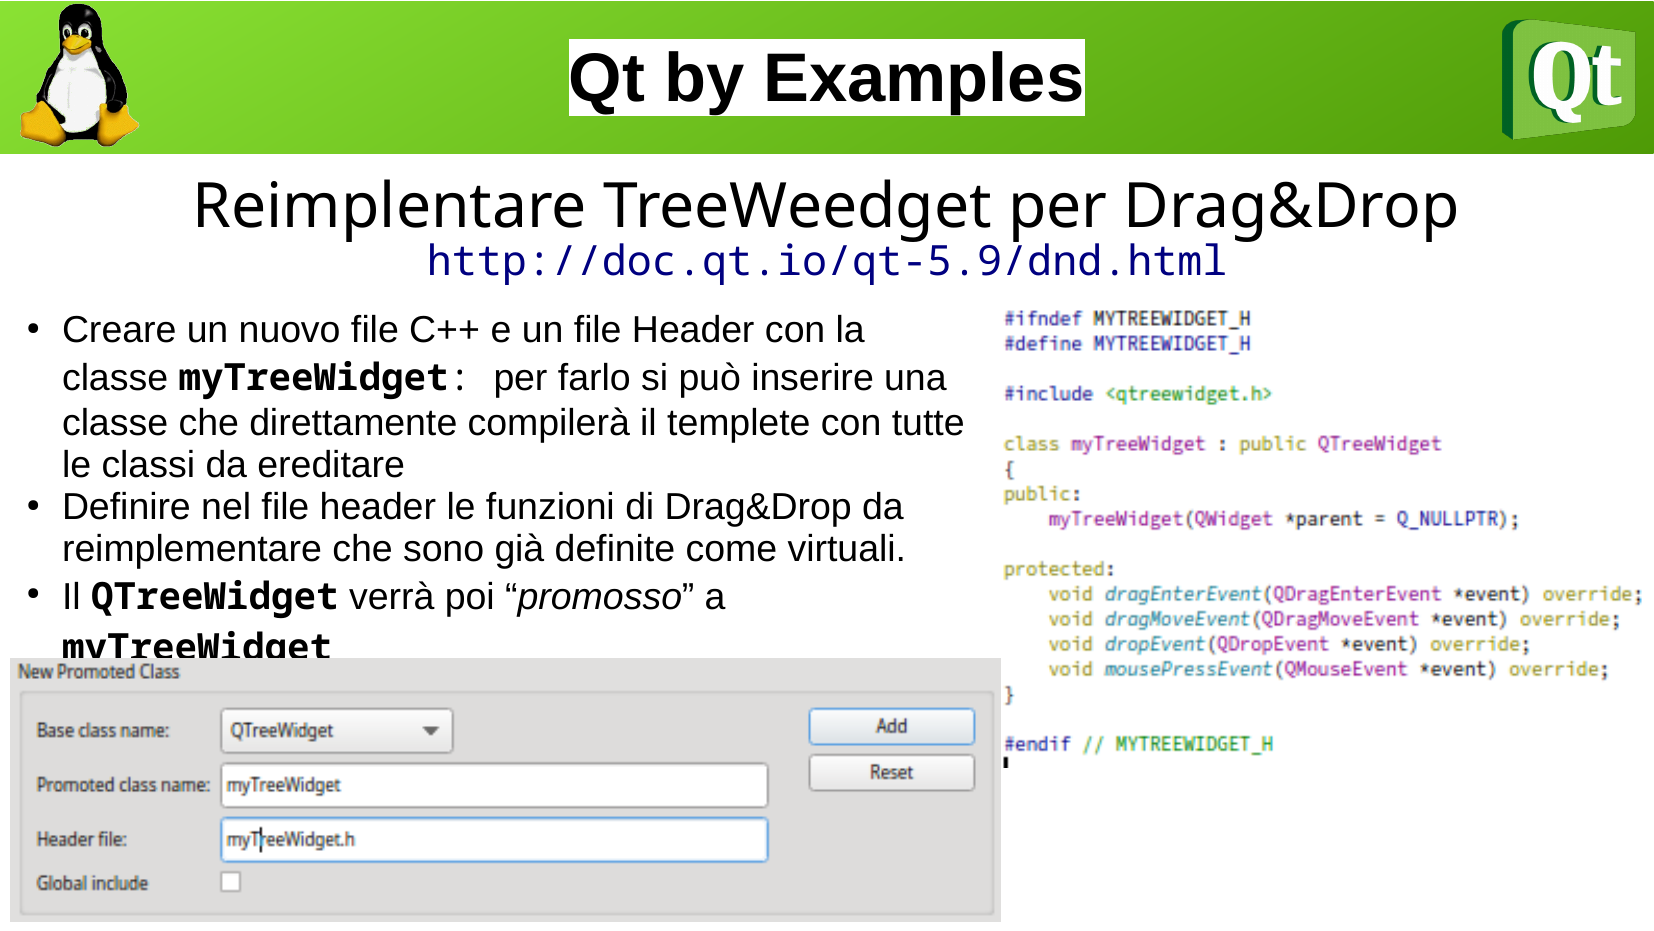

# Qt by Examples
Reimplentare TreeWeedget per Drag&Drop
http://doc.qt.io/qt-5.9/dnd.html
Creare un nuovo file C++ e un file Header con la classe myTreeWidget: per farlo si può inserire una classe che direttamente compilerà il templete con tutte le classi da ereditare
Definire nel file header le funzioni di Drag&Drop da reimplementare che sono già definite come virtuali.
Il QTreeWidget verrà poi “promosso” a myTreeWidget